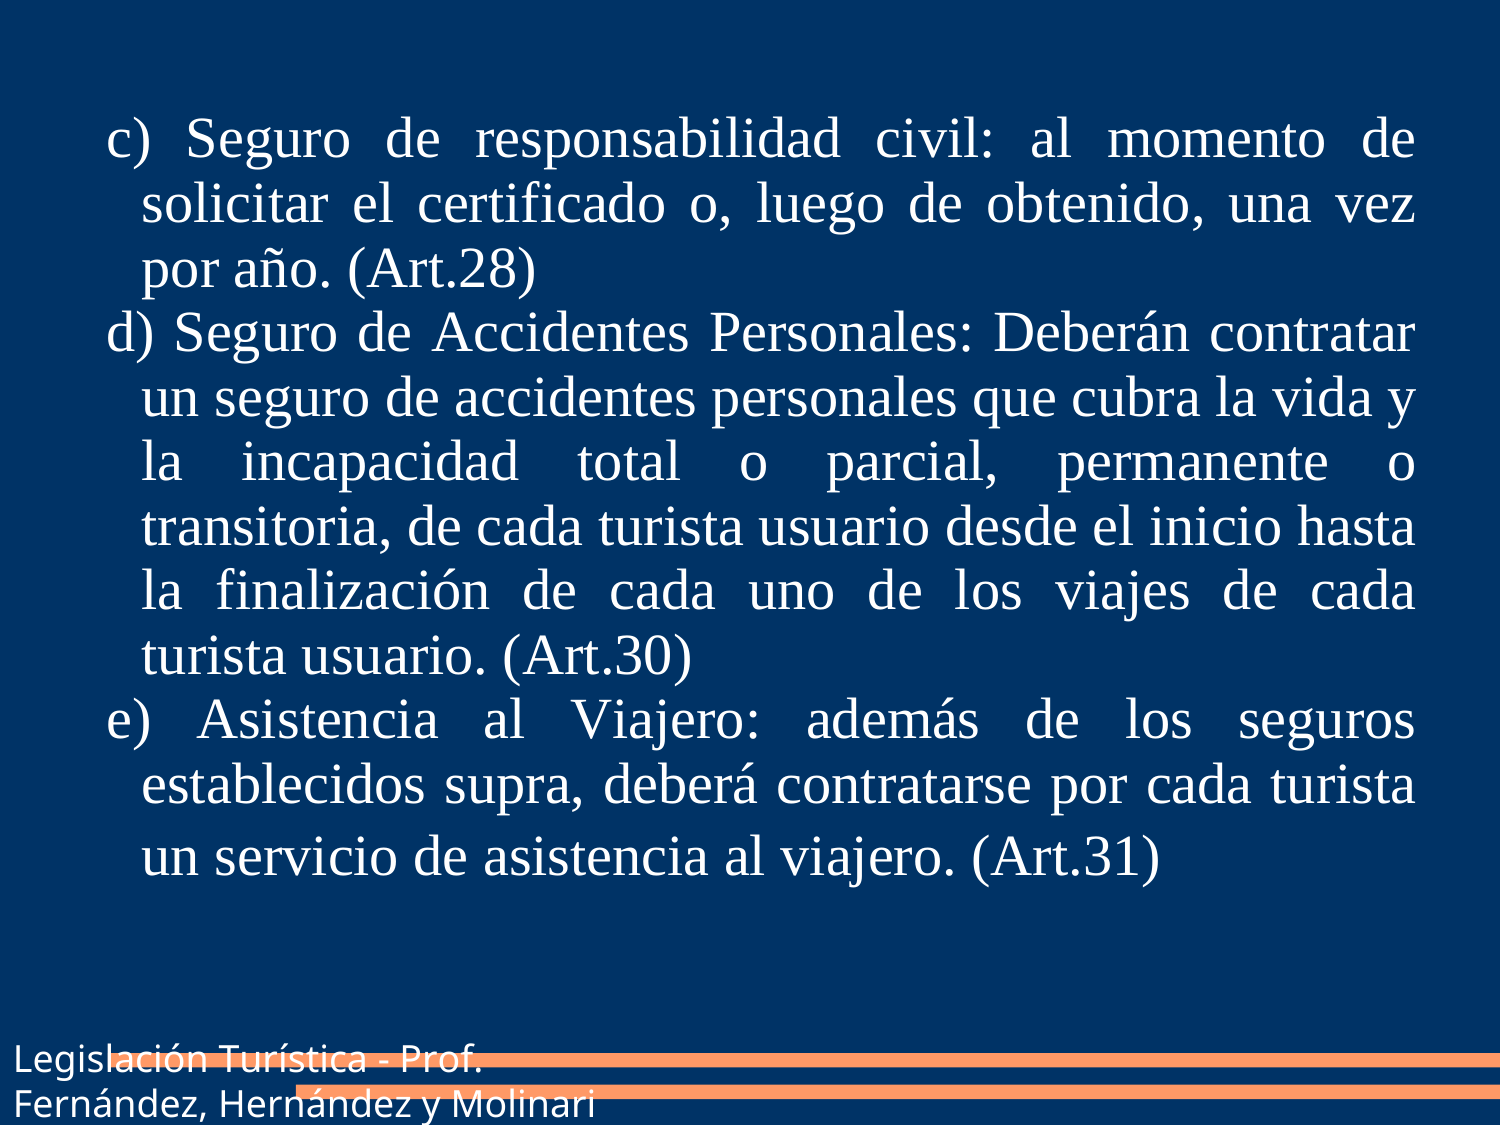

# c) Seguro de responsabilidad civil: al momento de solicitar el certificado o, luego de obtenido, una vez por año. (Art.28)
d) Seguro de Accidentes Personales: Deberán contratar un seguro de accidentes personales que cubra la vida y la incapacidad total o parcial, permanente o transitoria, de cada turista usuario desde el inicio hasta la finalización de cada uno de los viajes de cada turista usuario. (Art.30)
e) Asistencia al Viajero: además de los seguros establecidos supra, deberá contratarse por cada turista un servicio de asistencia al viajero. (Art.31)
Legislación Turística - Prof. Fernández, Hernández y Molinari